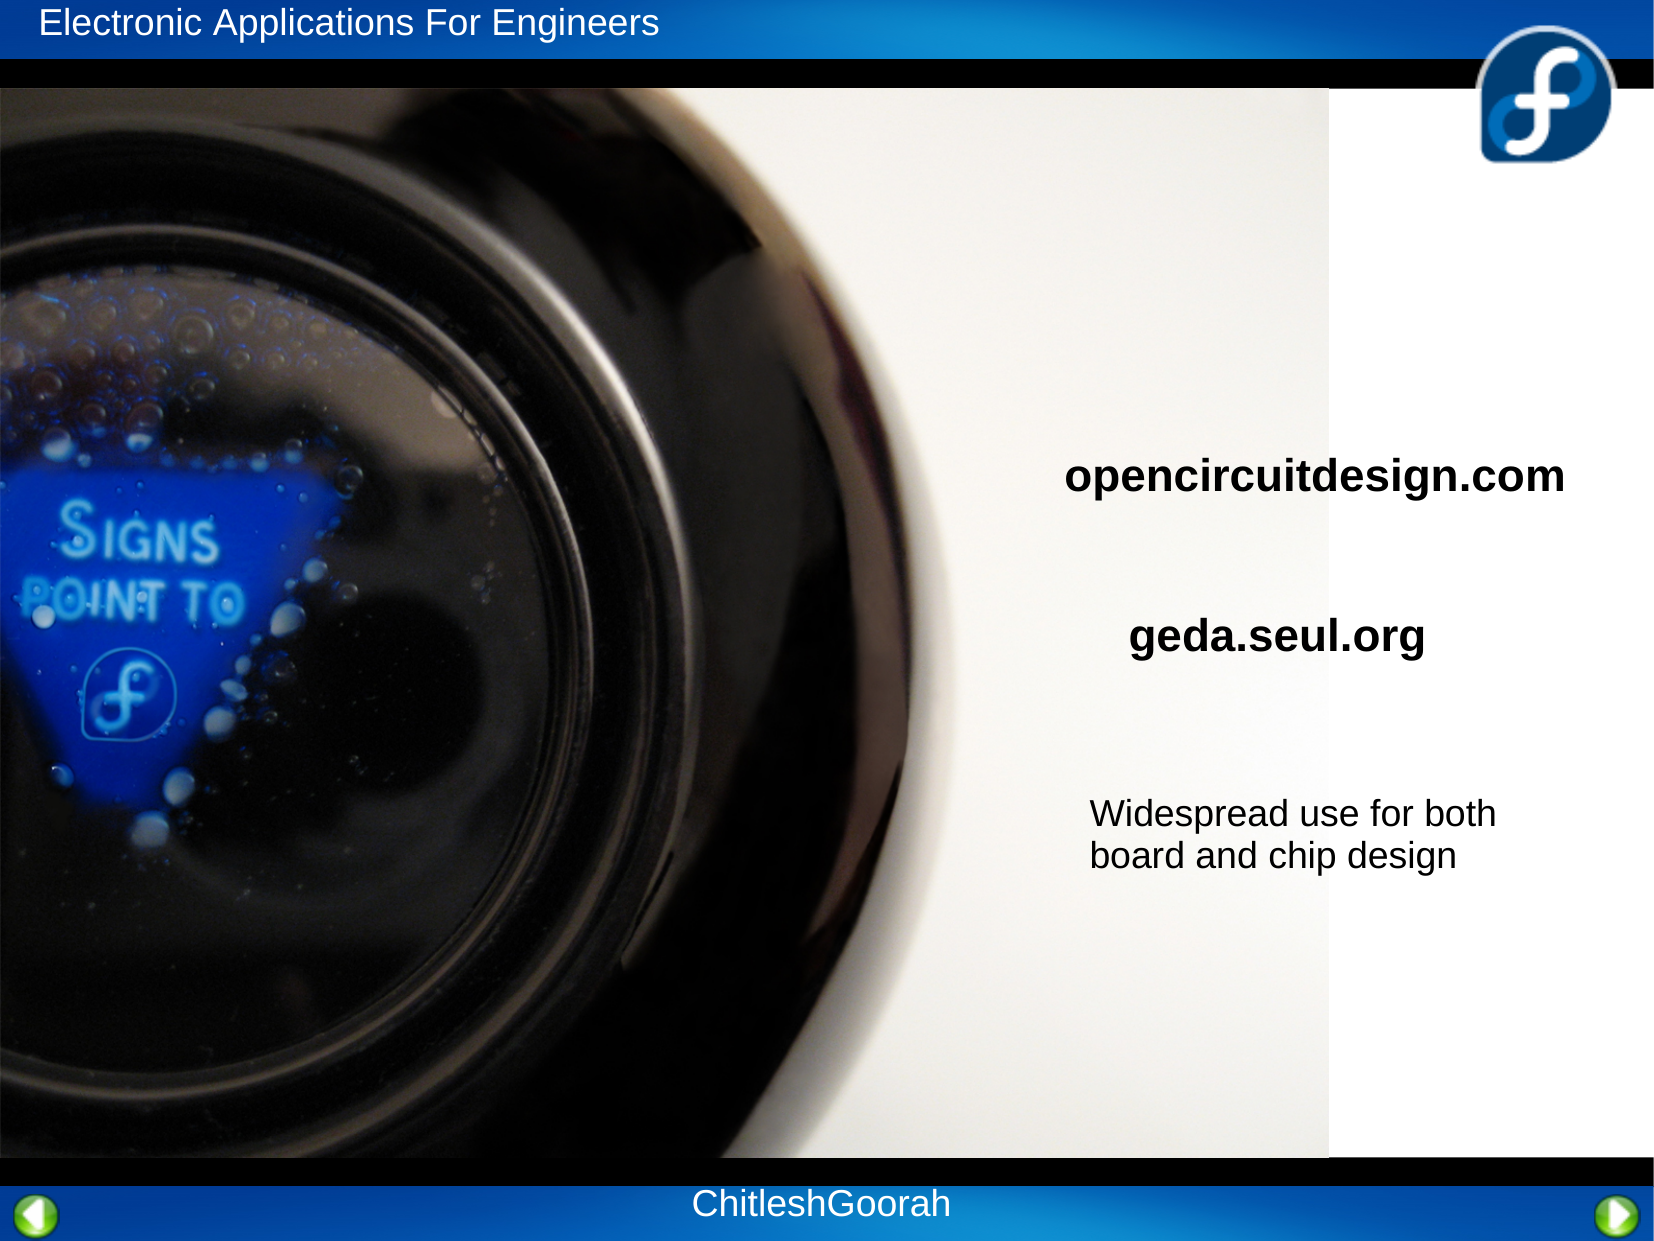

opencircuitdesign.com
geda.seul.org
Widespread use for both
board and chip design